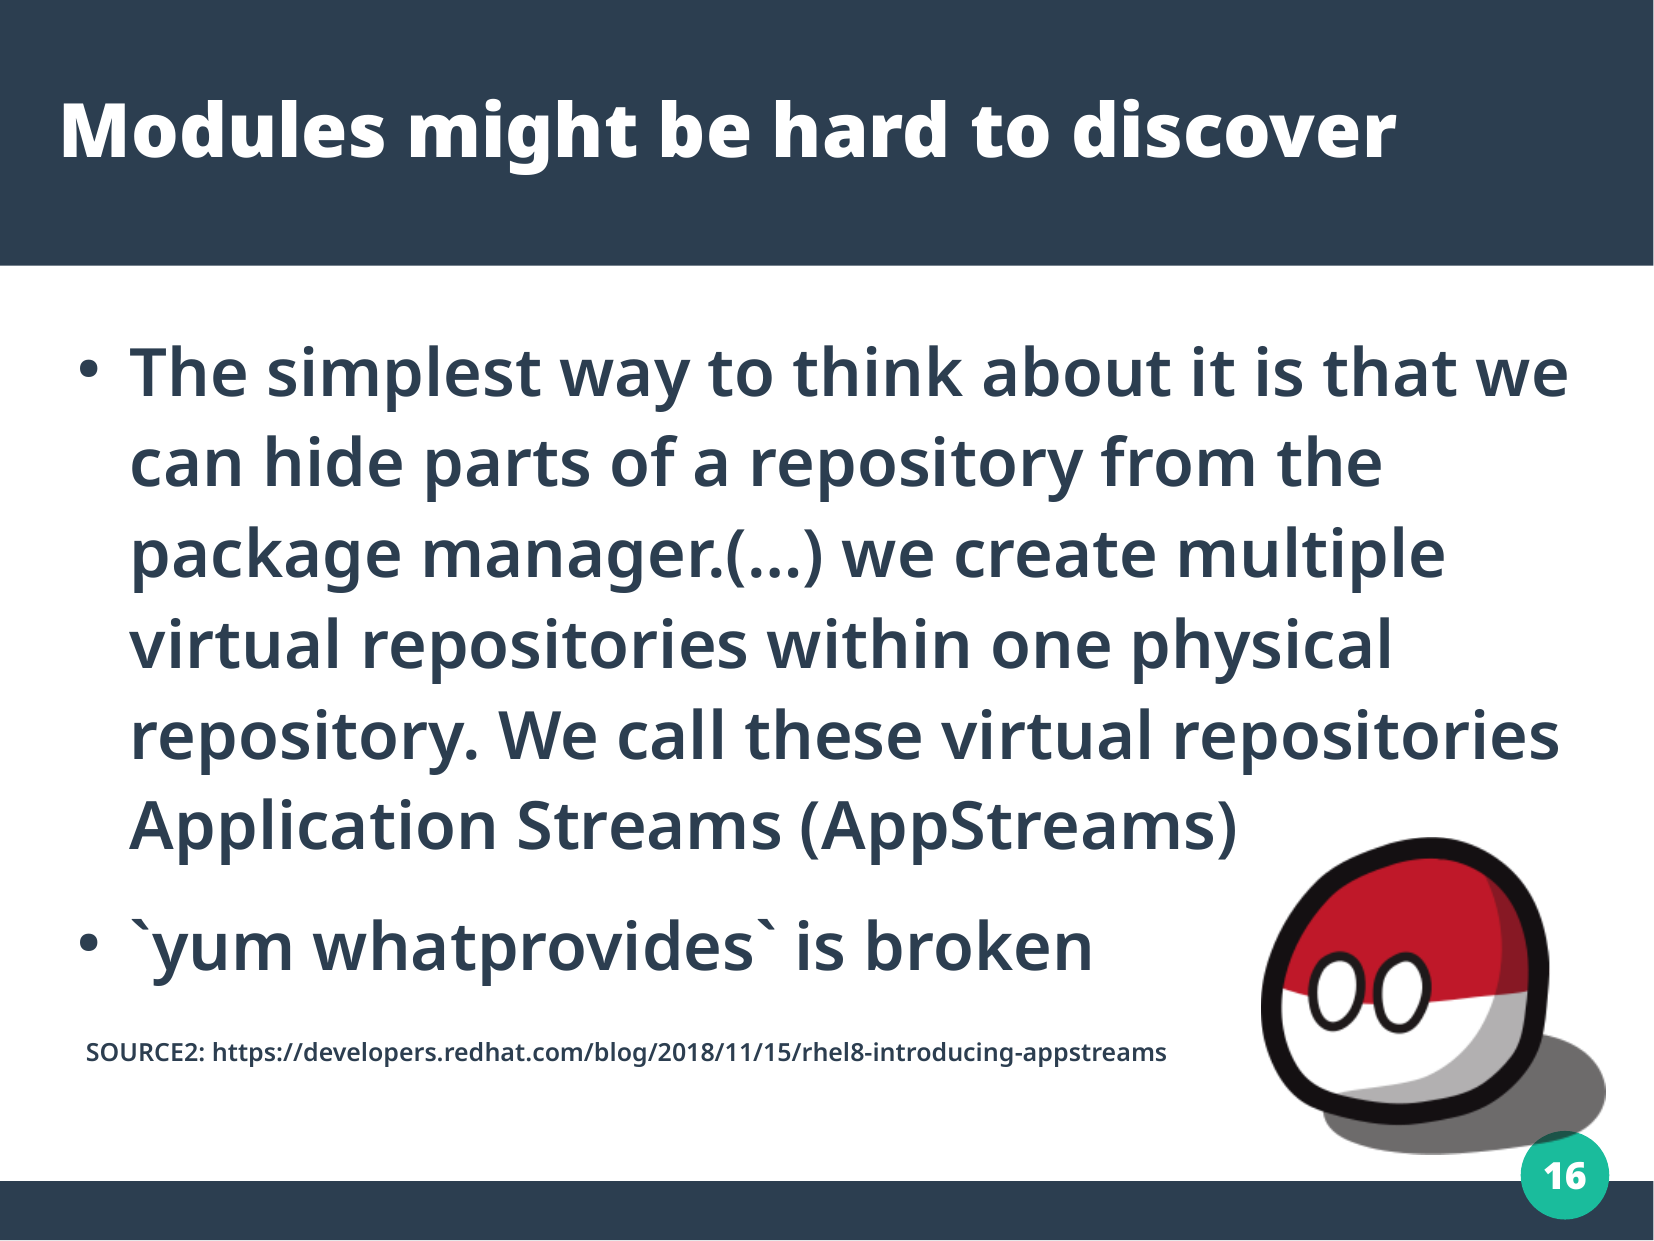

# Modules might be hard to discover
The simplest way to think about it is that we can hide parts of a repository from the package manager.(…) we create multiple virtual repositories within one physical repository. We call these virtual repositories Application Streams (AppStreams)
`yum whatprovides` is broken
SOURCE2: https://developers.redhat.com/blog/2018/11/15/rhel8-introducing-appstreams
16